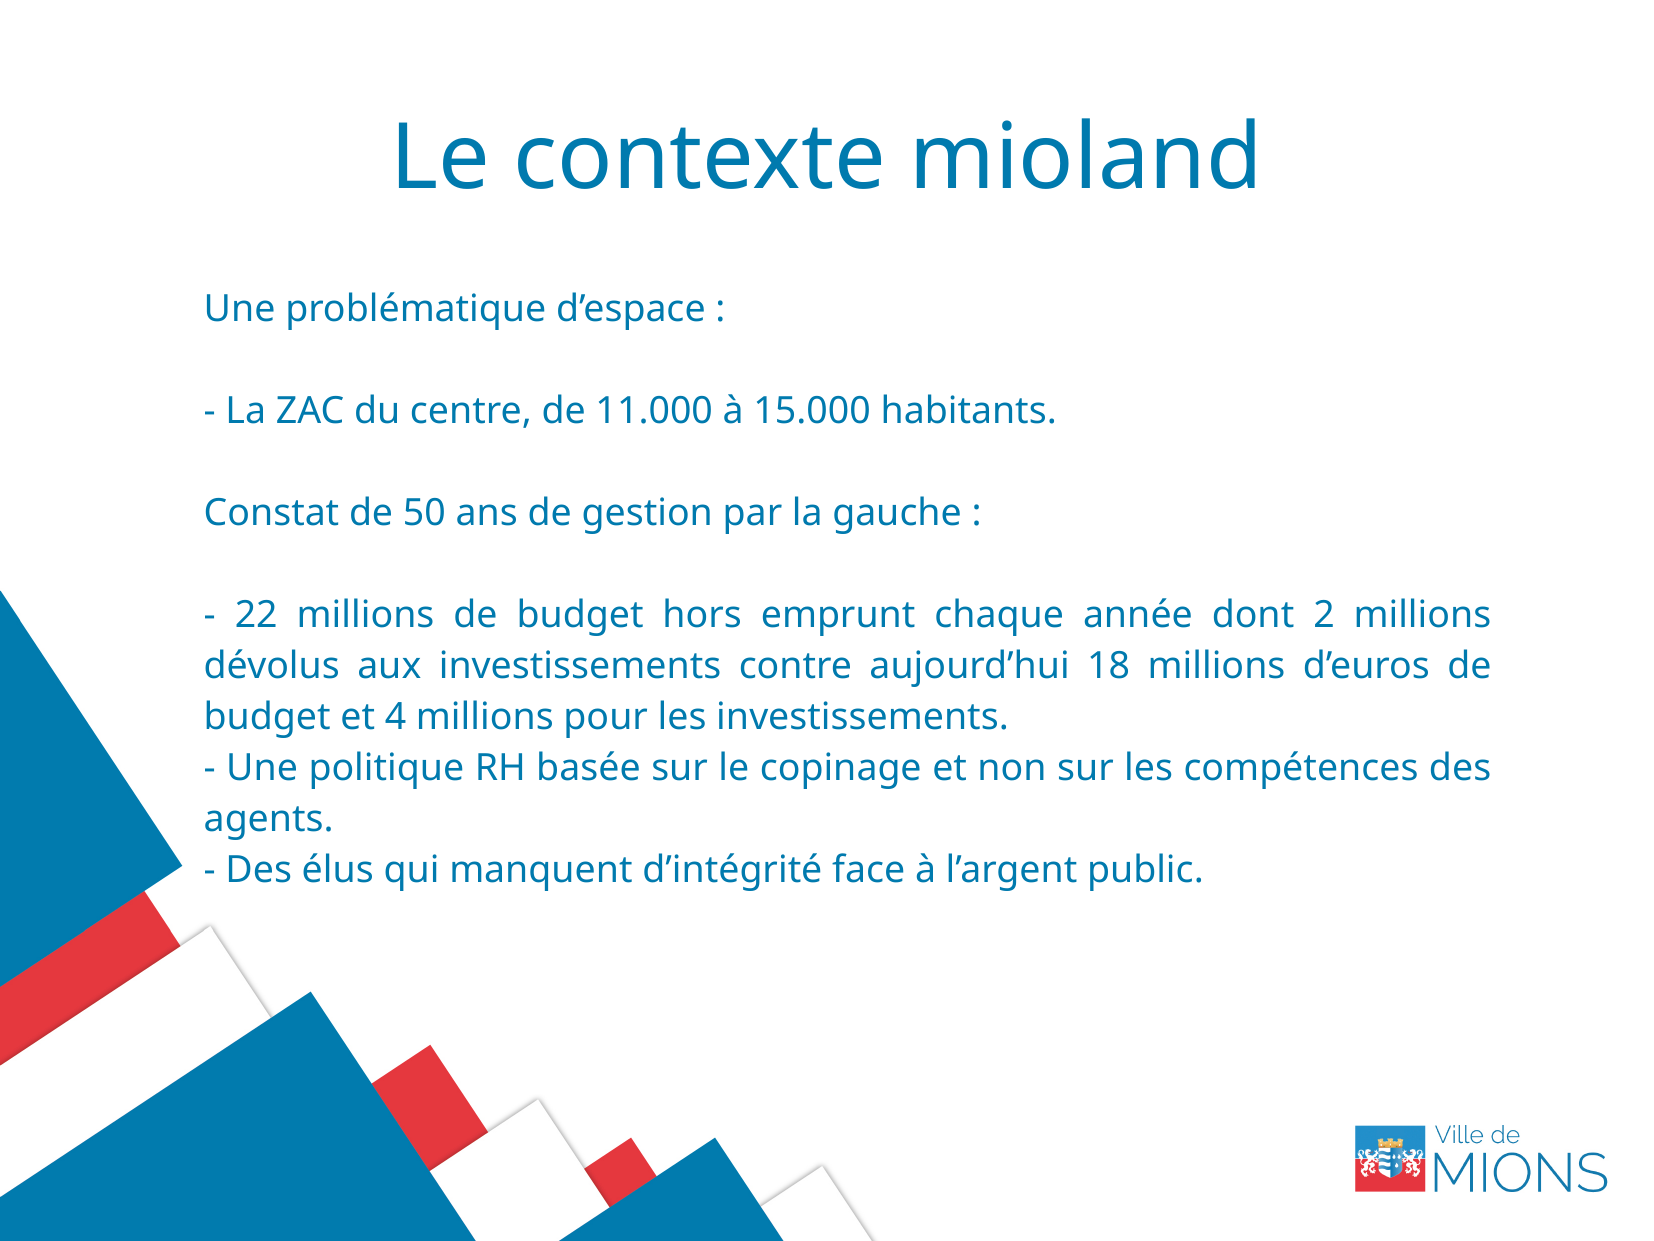

# Le contexte mioland
Une problématique d’espace :
- La ZAC du centre, de 11.000 à 15.000 habitants.
Constat de 50 ans de gestion par la gauche :
- 22 millions de budget hors emprunt chaque année dont 2 millions dévolus aux investissements contre aujourd’hui 18 millions d’euros de budget et 4 millions pour les investissements.
- Une politique RH basée sur le copinage et non sur les compétences des agents.
- Des élus qui manquent d’intégrité face à l’argent public.